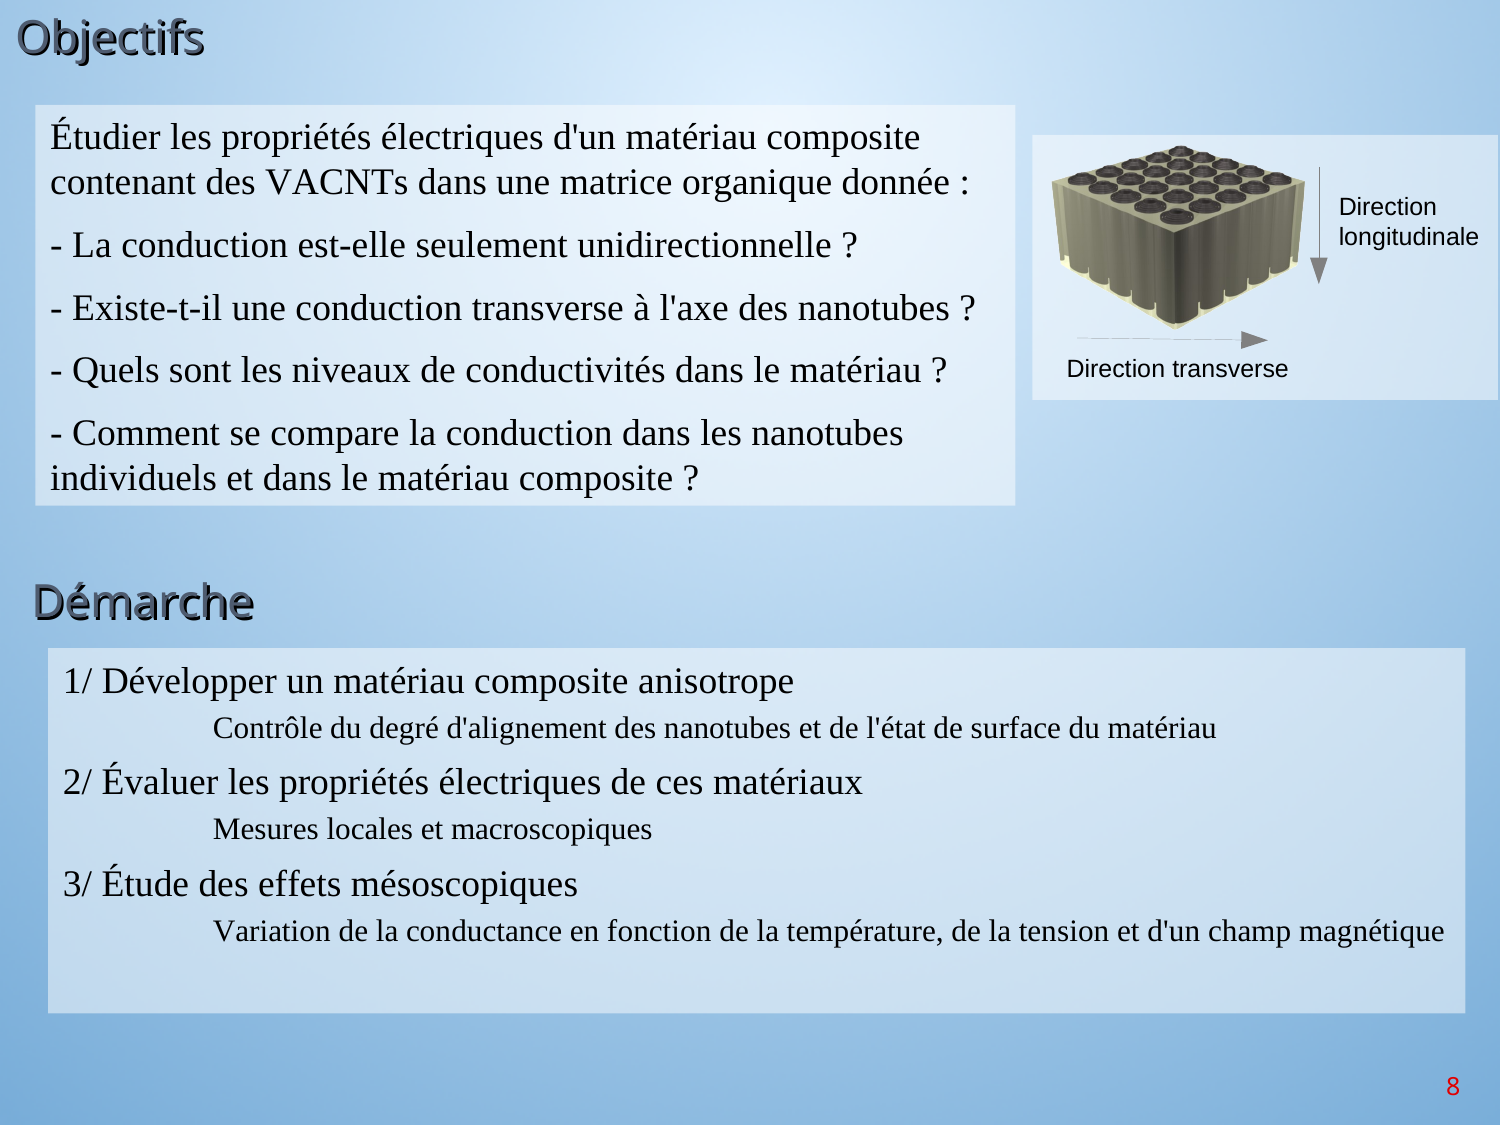

# Objectifs
Étudier les propriétés électriques d'un matériau composite contenant des VACNTs dans une matrice organique donnée :
- La conduction est-elle seulement unidirectionnelle ?
- Existe-t-il une conduction transverse à l'axe des nanotubes ?
- Quels sont les niveaux de conductivités dans le matériau ?
- Comment se compare la conduction dans les nanotubes individuels et dans le matériau composite ?
Direction longitudinale
Direction transverse
Démarche
1/ Développer un matériau composite anisotrope
	Contrôle du degré d'alignement des nanotubes et de l'état de surface du matériau
2/ Évaluer les propriétés électriques de ces matériaux
	Mesures locales et macroscopiques
3/ Étude des effets mésoscopiques
	Variation de la conductance en fonction de la température, de la tension et d'un champ magnétique